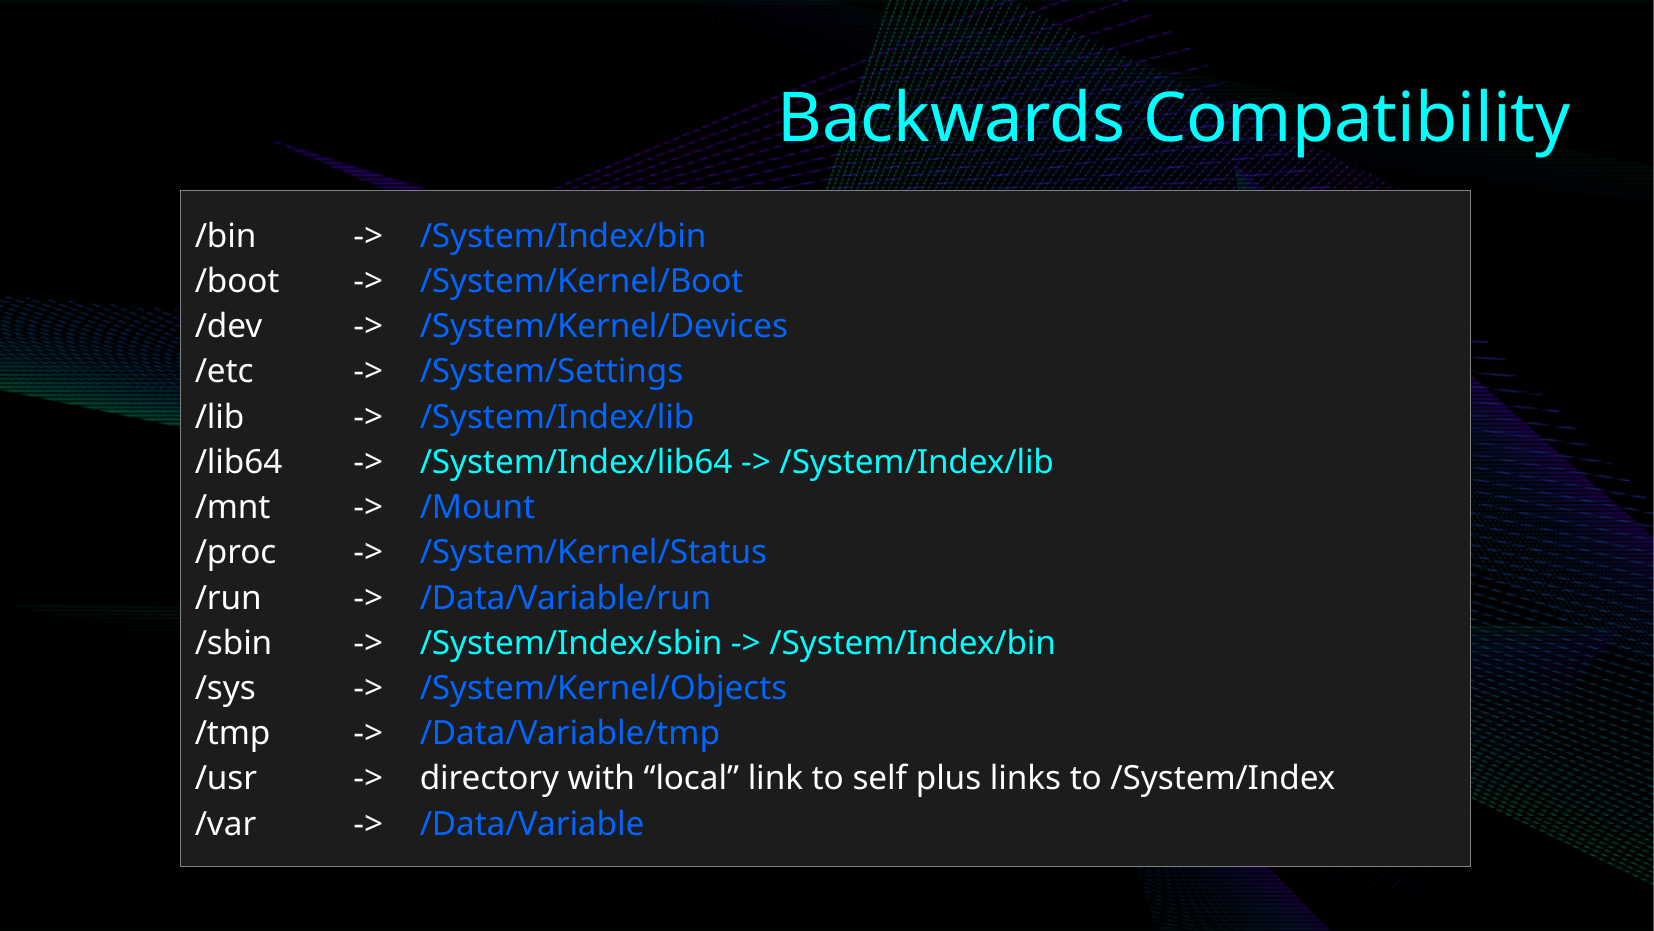

# Backwards Compatibility
/bin		 ->	/System/Index/bin
/boot	 ->	/System/Kernel/Boot
/dev		 ->	/System/Kernel/Devices
/etc		 ->	/System/Settings
/lib		 ->	/System/Index/lib
/lib64	 ->	/System/Index/lib64 -> /System/Index/lib
/mnt	 ->	/Mount
/proc	 ->	/System/Kernel/Status
/run		 ->	/Data/Variable/run
/sbin	 ->	/System/Index/sbin -> /System/Index/bin
/sys		 ->	/System/Kernel/Objects
/tmp	 ->	/Data/Variable/tmp
/usr		 ->	directory with “local” link to self plus links to /System/Index
/var		 ->	/Data/Variable